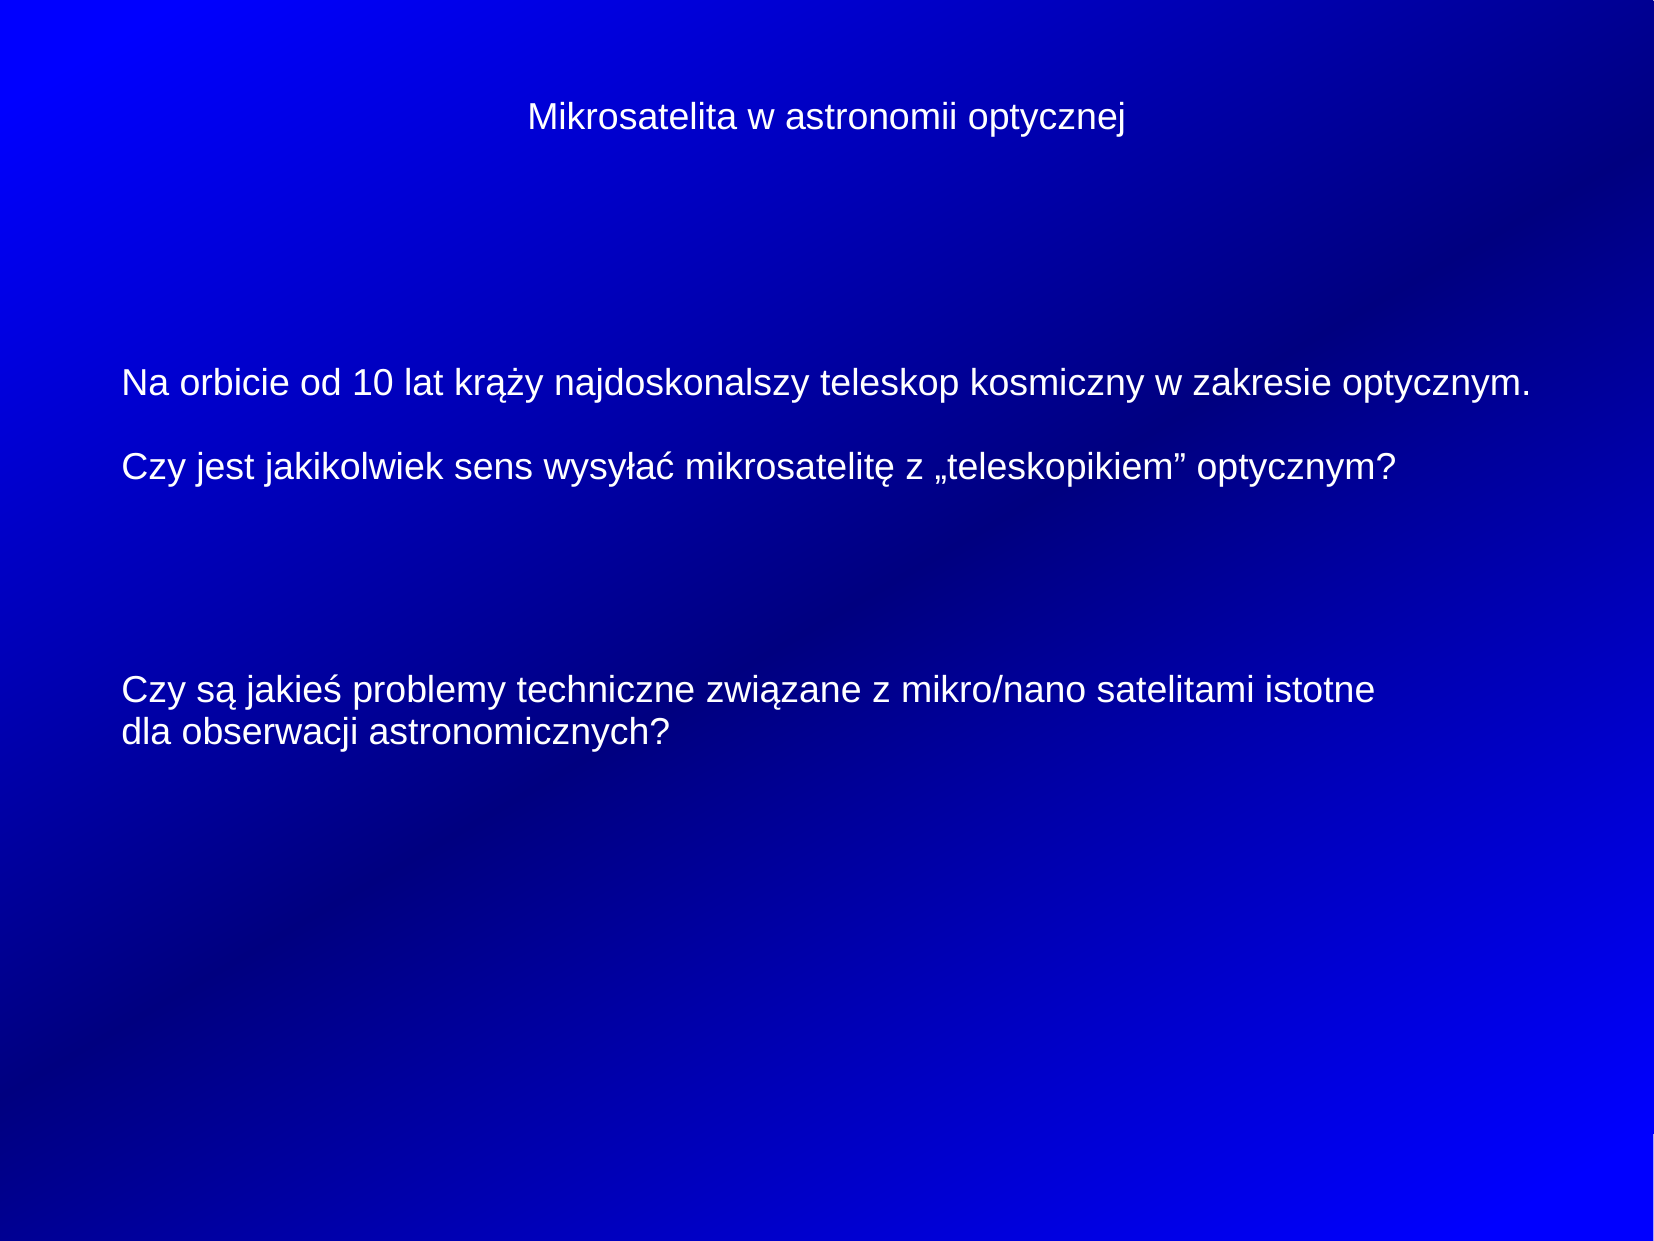

Mikrosatelita w astronomii optycznej
Na orbicie od 10 lat krąży najdoskonalszy teleskop kosmiczny w zakresie optycznym.
Czy jest jakikolwiek sens wysyłać mikrosatelitę z „teleskopikiem” optycznym?
Czy są jakieś problemy techniczne związane z mikro/nano satelitami istotne
dla obserwacji astronomicznych?